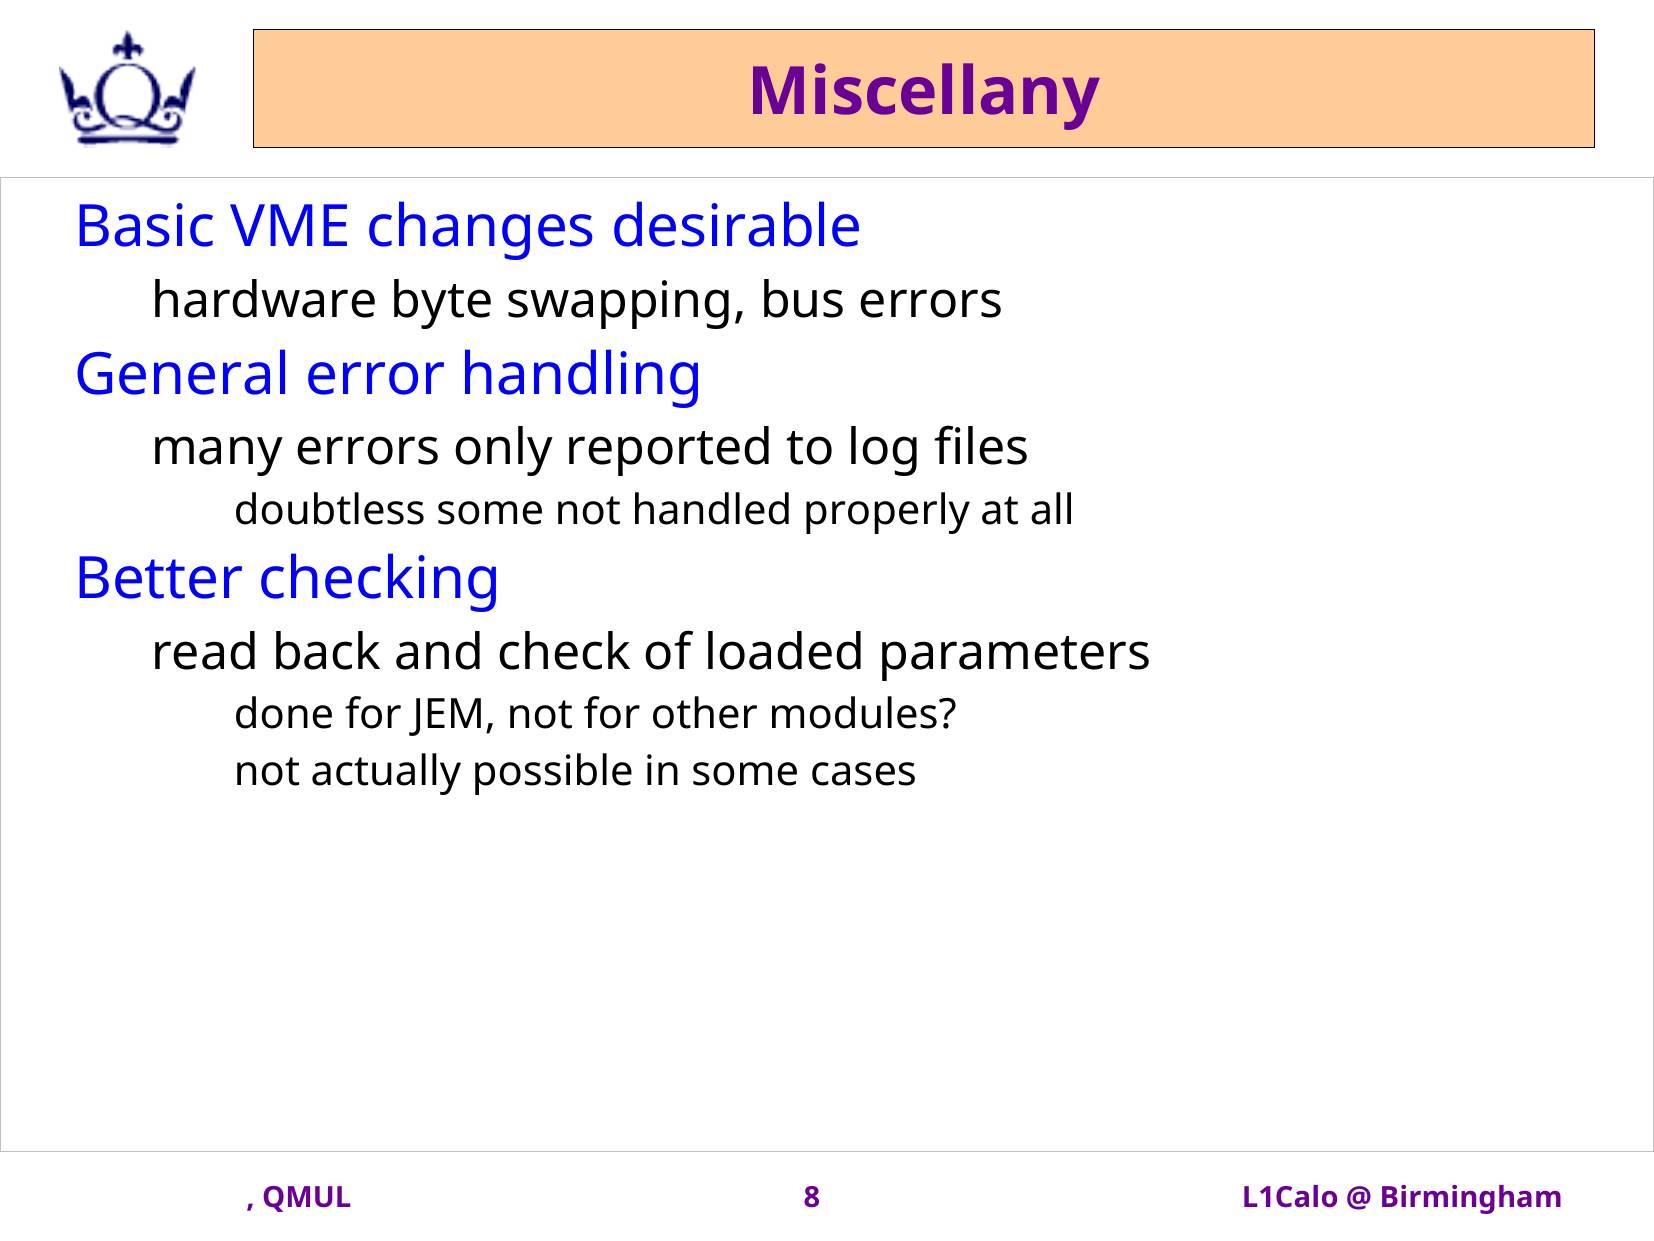

# Miscellany
Basic VME changes desirable
hardware byte swapping, bus errors
General error handling
many errors only reported to log files
doubtless some not handled properly at all
Better checking
read back and check of loaded parameters
done for JEM, not for other modules?
not actually possible in some cases